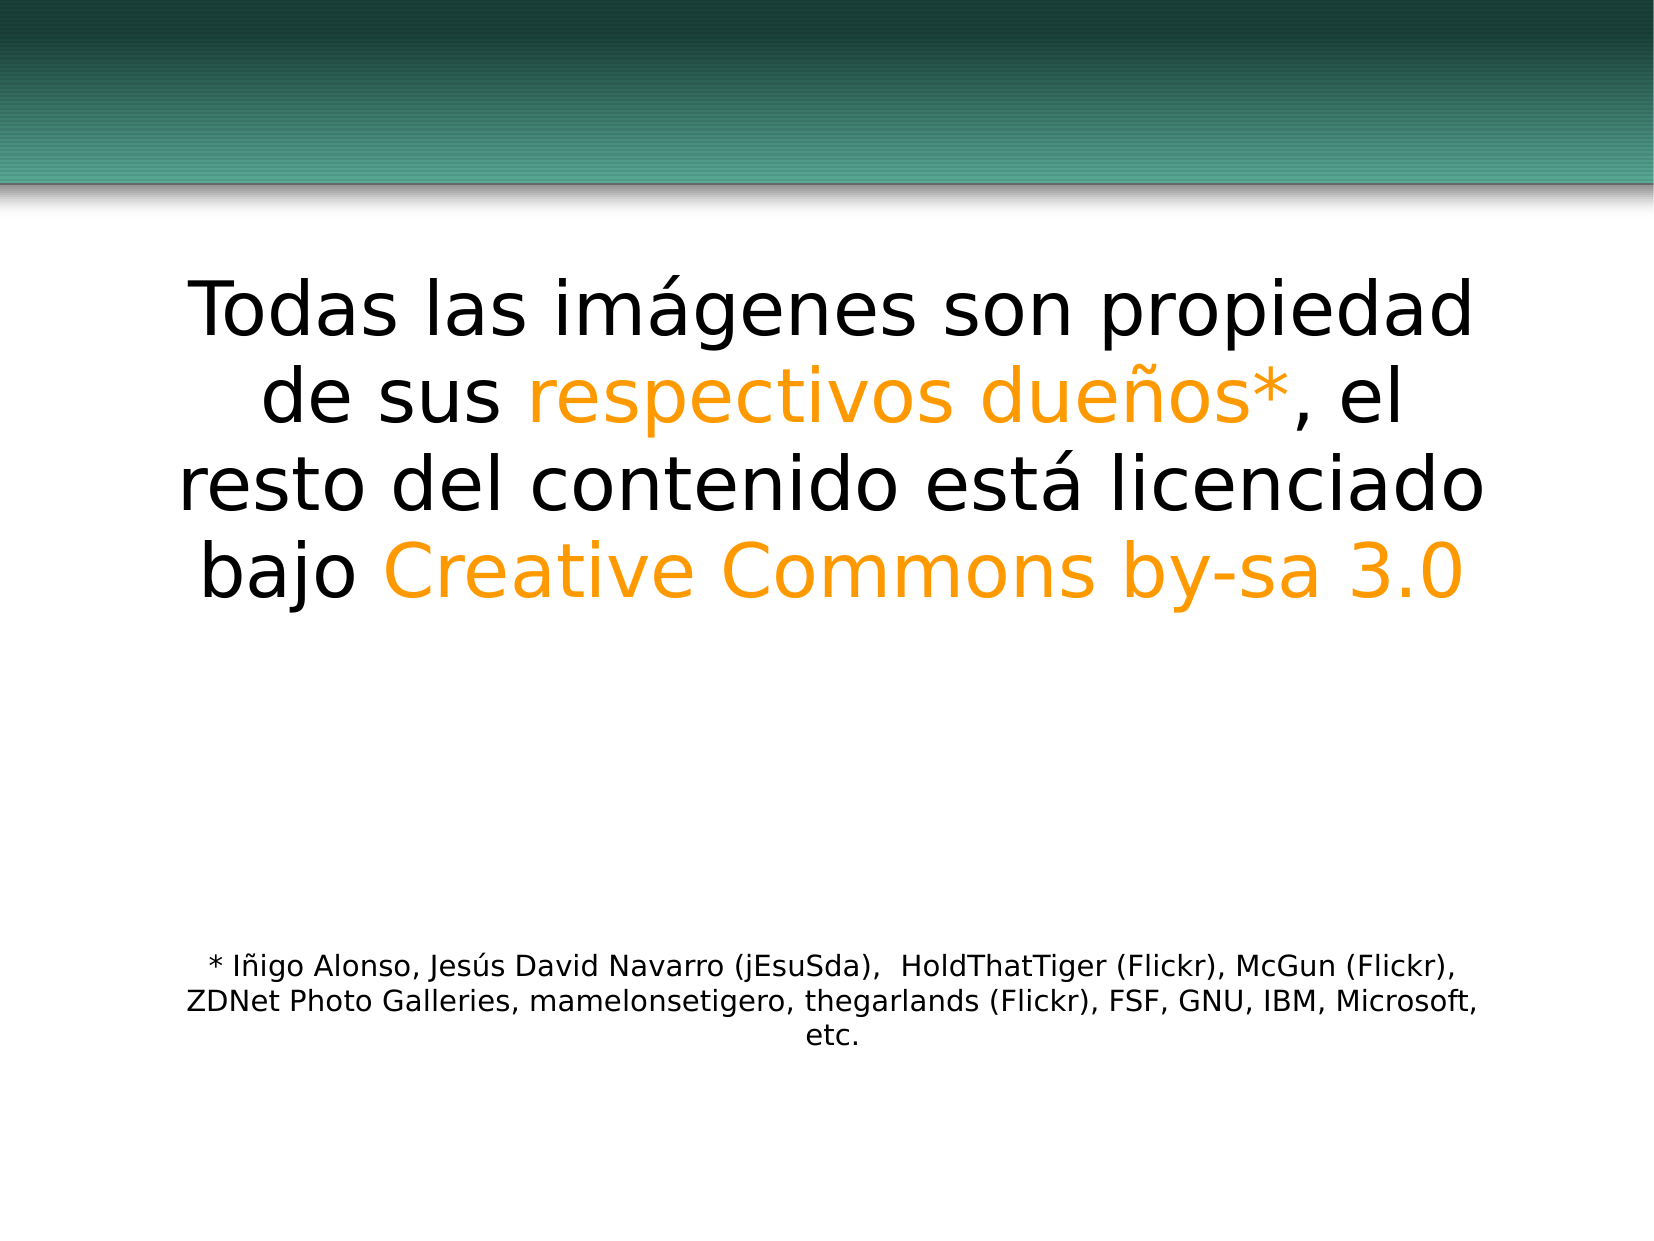

Todas las imágenes son propiedad de sus respectivos dueños*, el resto del contenido está licenciado bajo Creative Commons by-sa 3.0
* Iñigo Alonso, Jesús David Navarro (jEsuSda), HoldThatTiger (Flickr), McGun (Flickr), ZDNet Photo Galleries, mamelonsetigero, thegarlands (Flickr), FSF, GNU, IBM, Microsoft, etc.